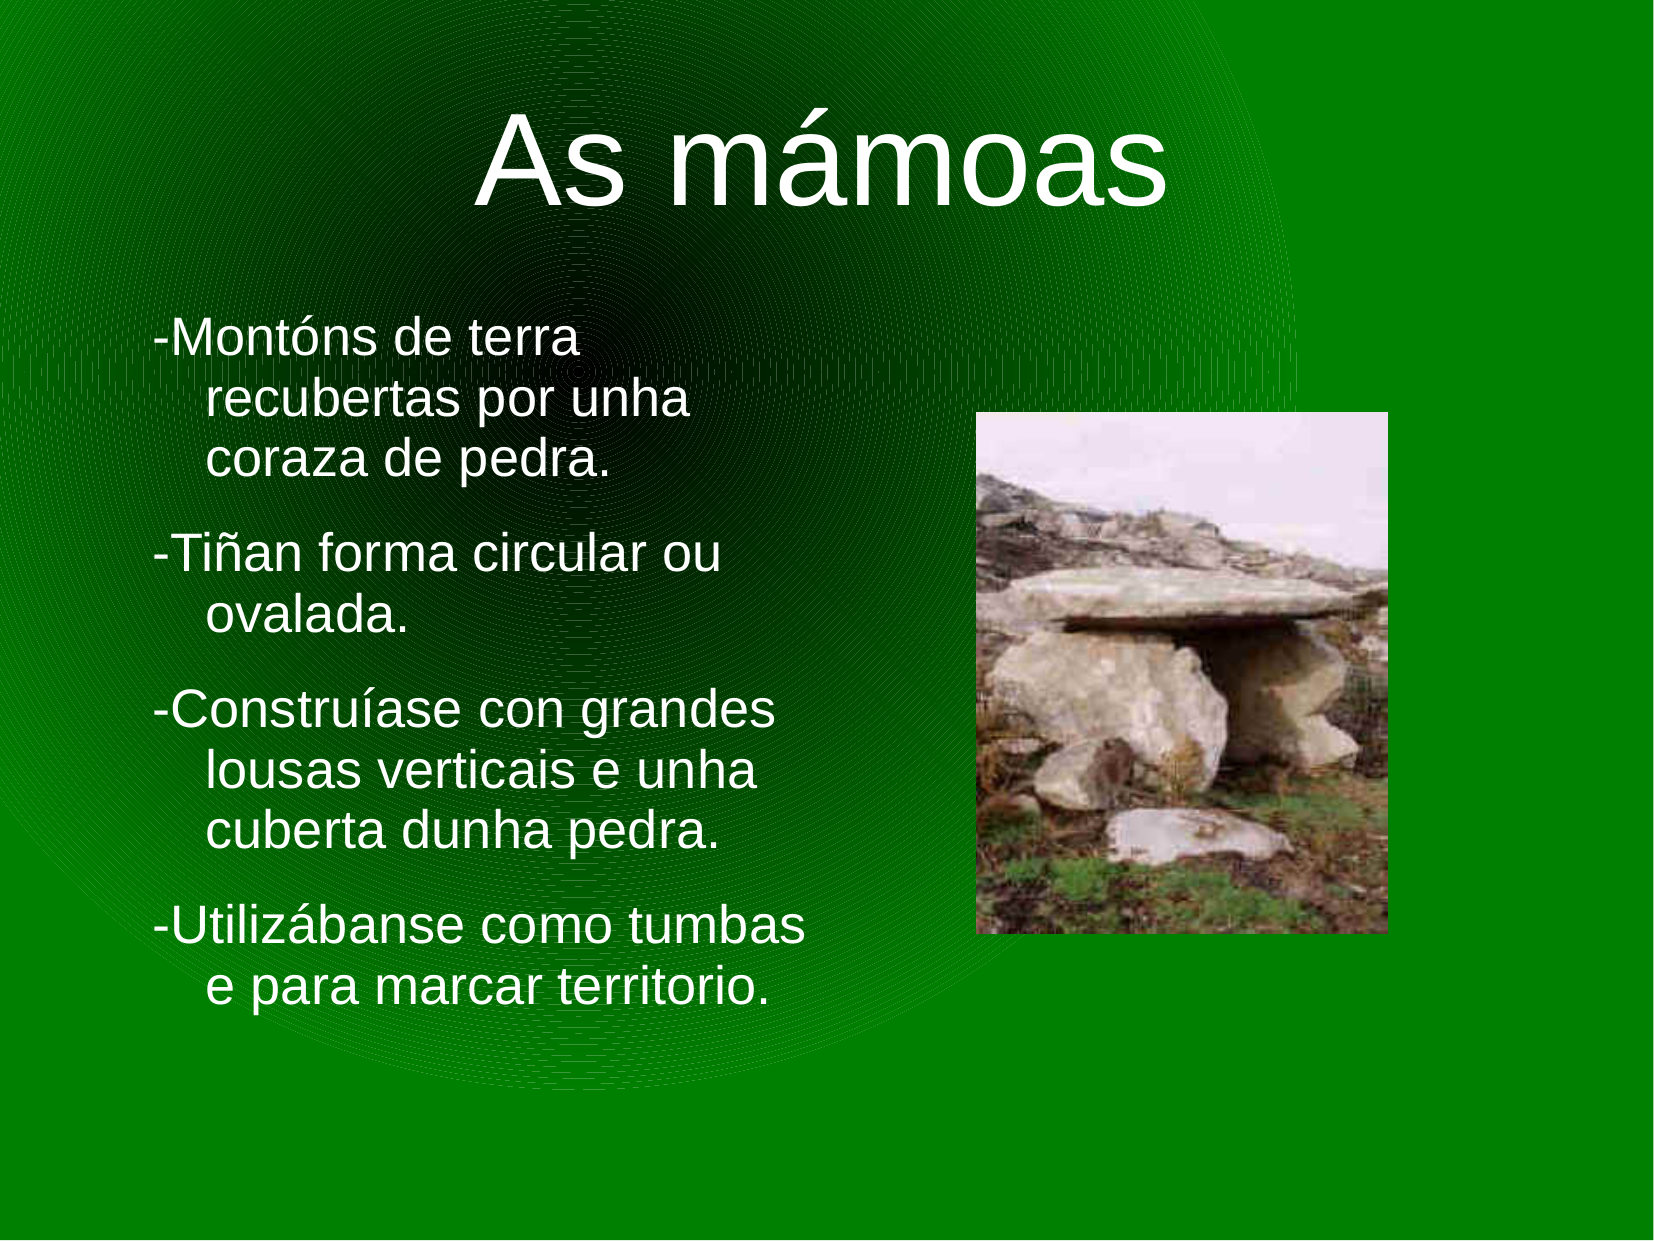

# As mámoas
-Montóns de terra recubertas por unha coraza de pedra.
-Tiñan forma circular ou ovalada.
-Construíase con grandes lousas verticais e unha cuberta dunha pedra.
-Utilizábanse como tumbas e para marcar territorio.